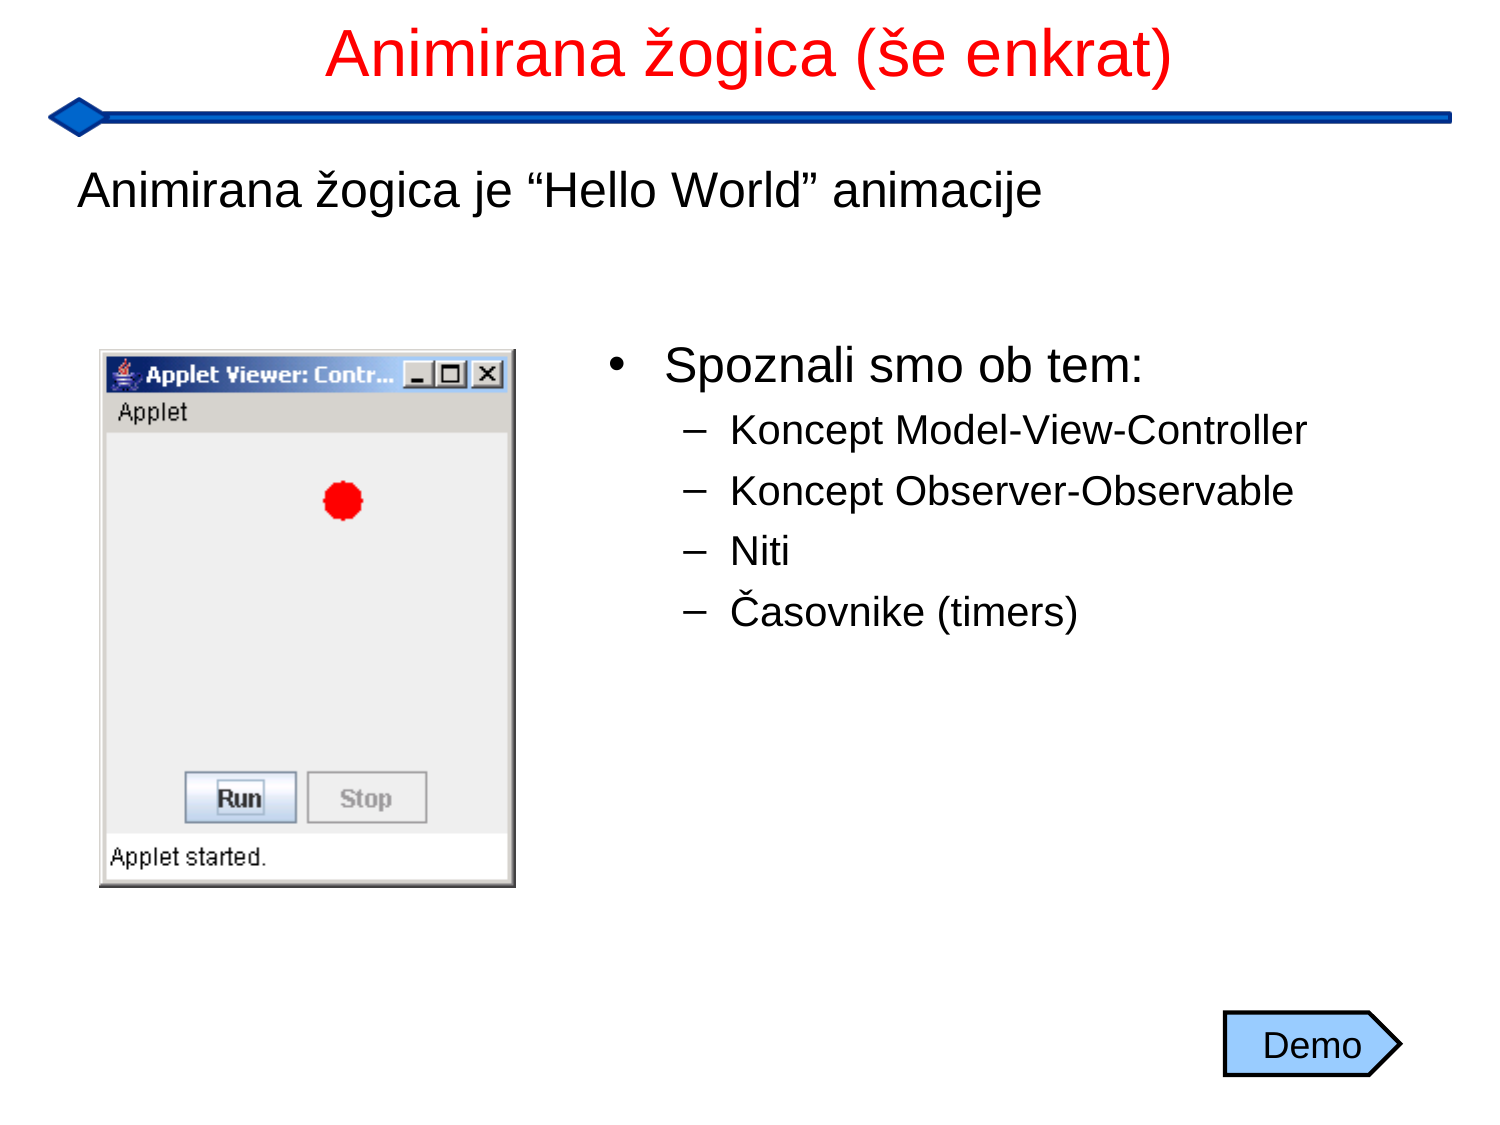

# Animirana žogica (še enkrat)
Animirana žogica je “Hello World” animacije
Spoznali smo ob tem:
Koncept Model-View-Controller
Koncept Observer-Observable
Niti
Časovnike (timers)
Demo